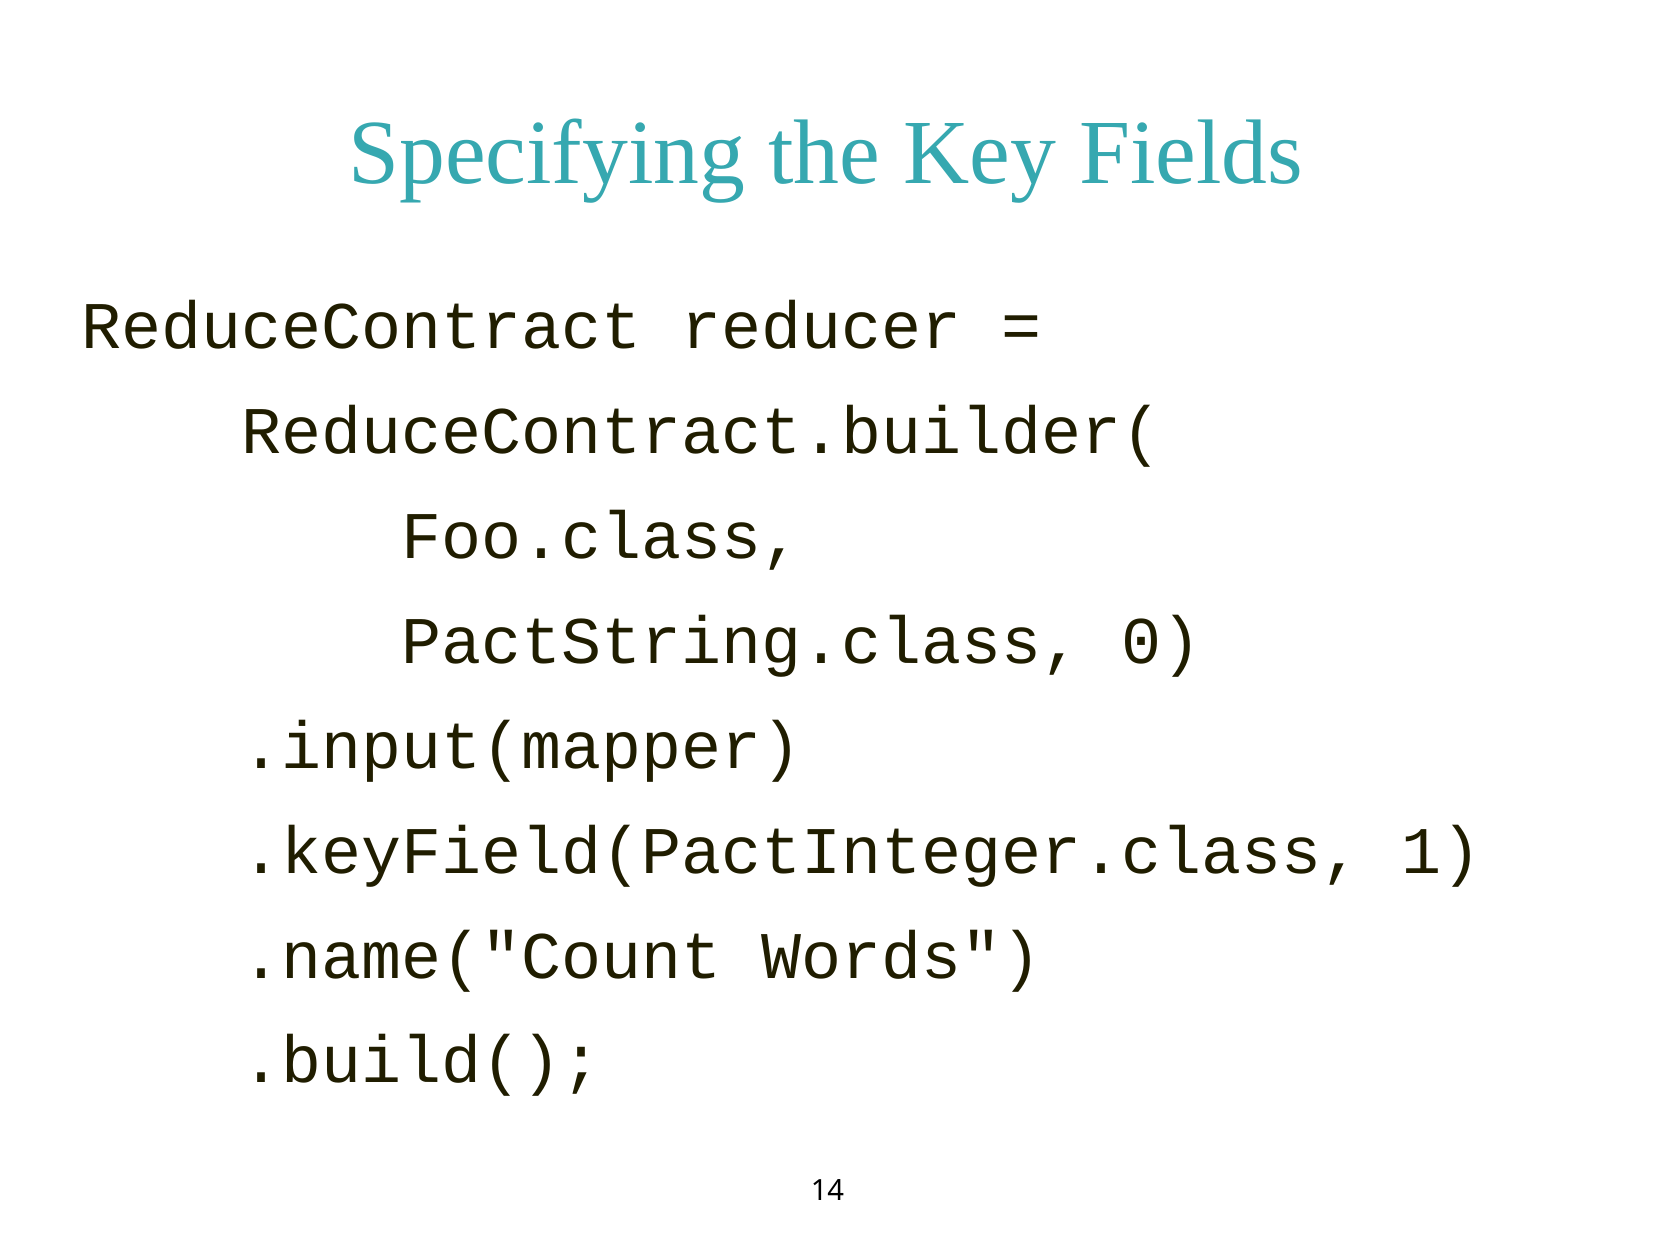

# Specifying the Key Fields
ReduceContract reducer =
 ReduceContract.builder(
 Foo.class,
 PactString.class, 0)
 .input(mapper)
 .keyField(PactInteger.class, 1)
 .name("Count Words")
 .build();
14